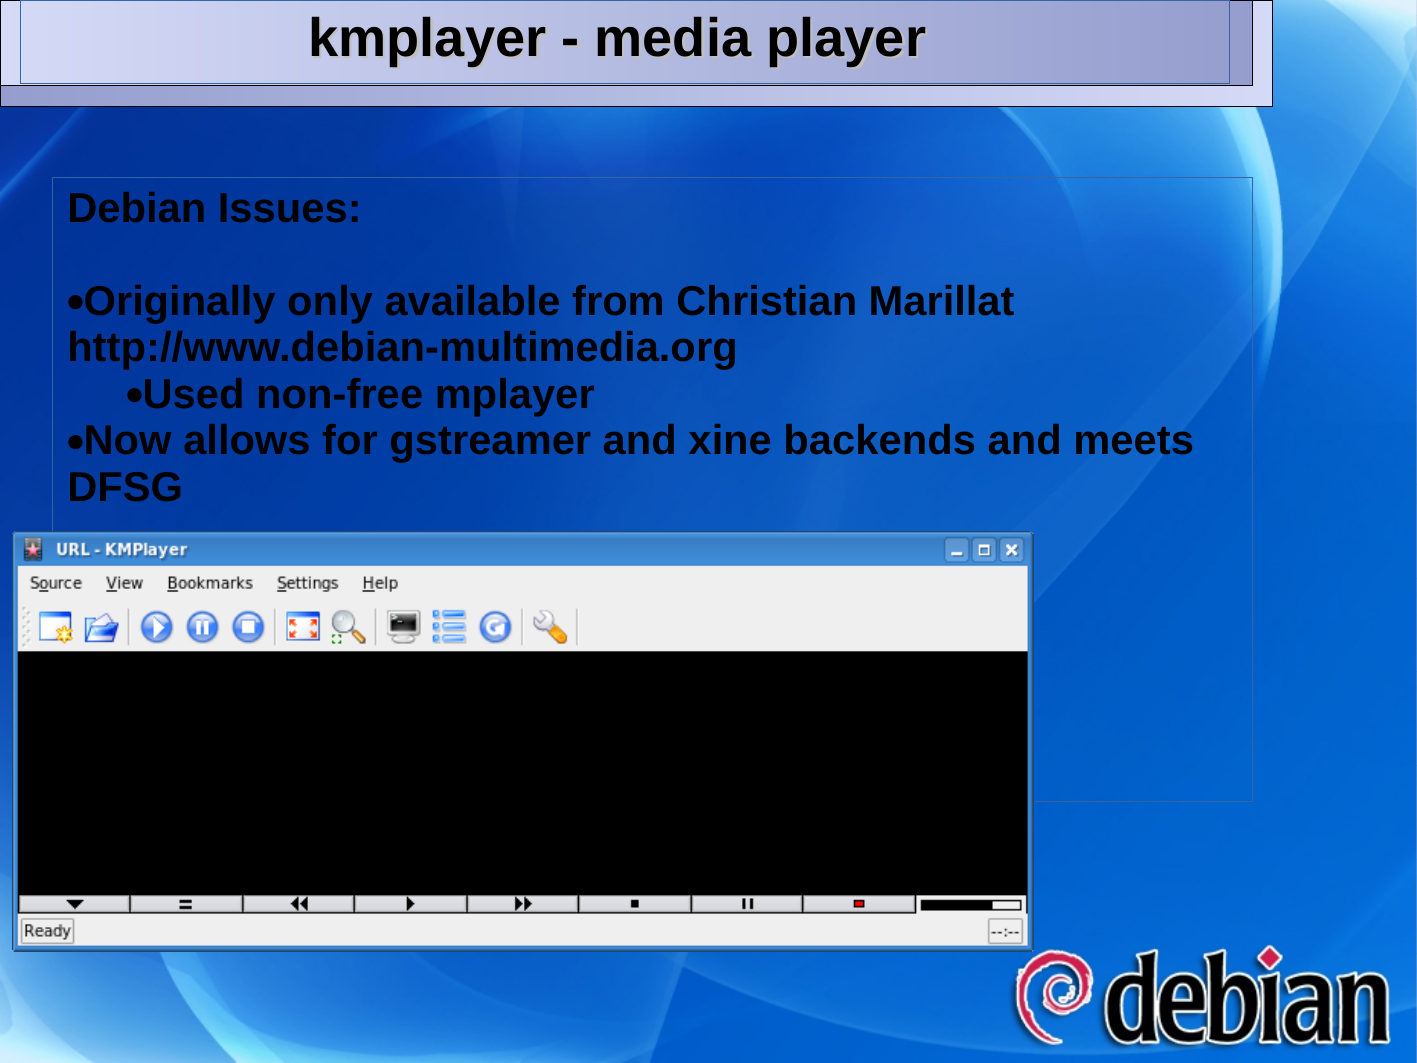

kmplayer - media player
Debian Issues:
Originally only available from Christian Marillat http://www.debian-multimedia.org
Used non-free mplayer
Now allows for gstreamer and xine backends and meets DFSG